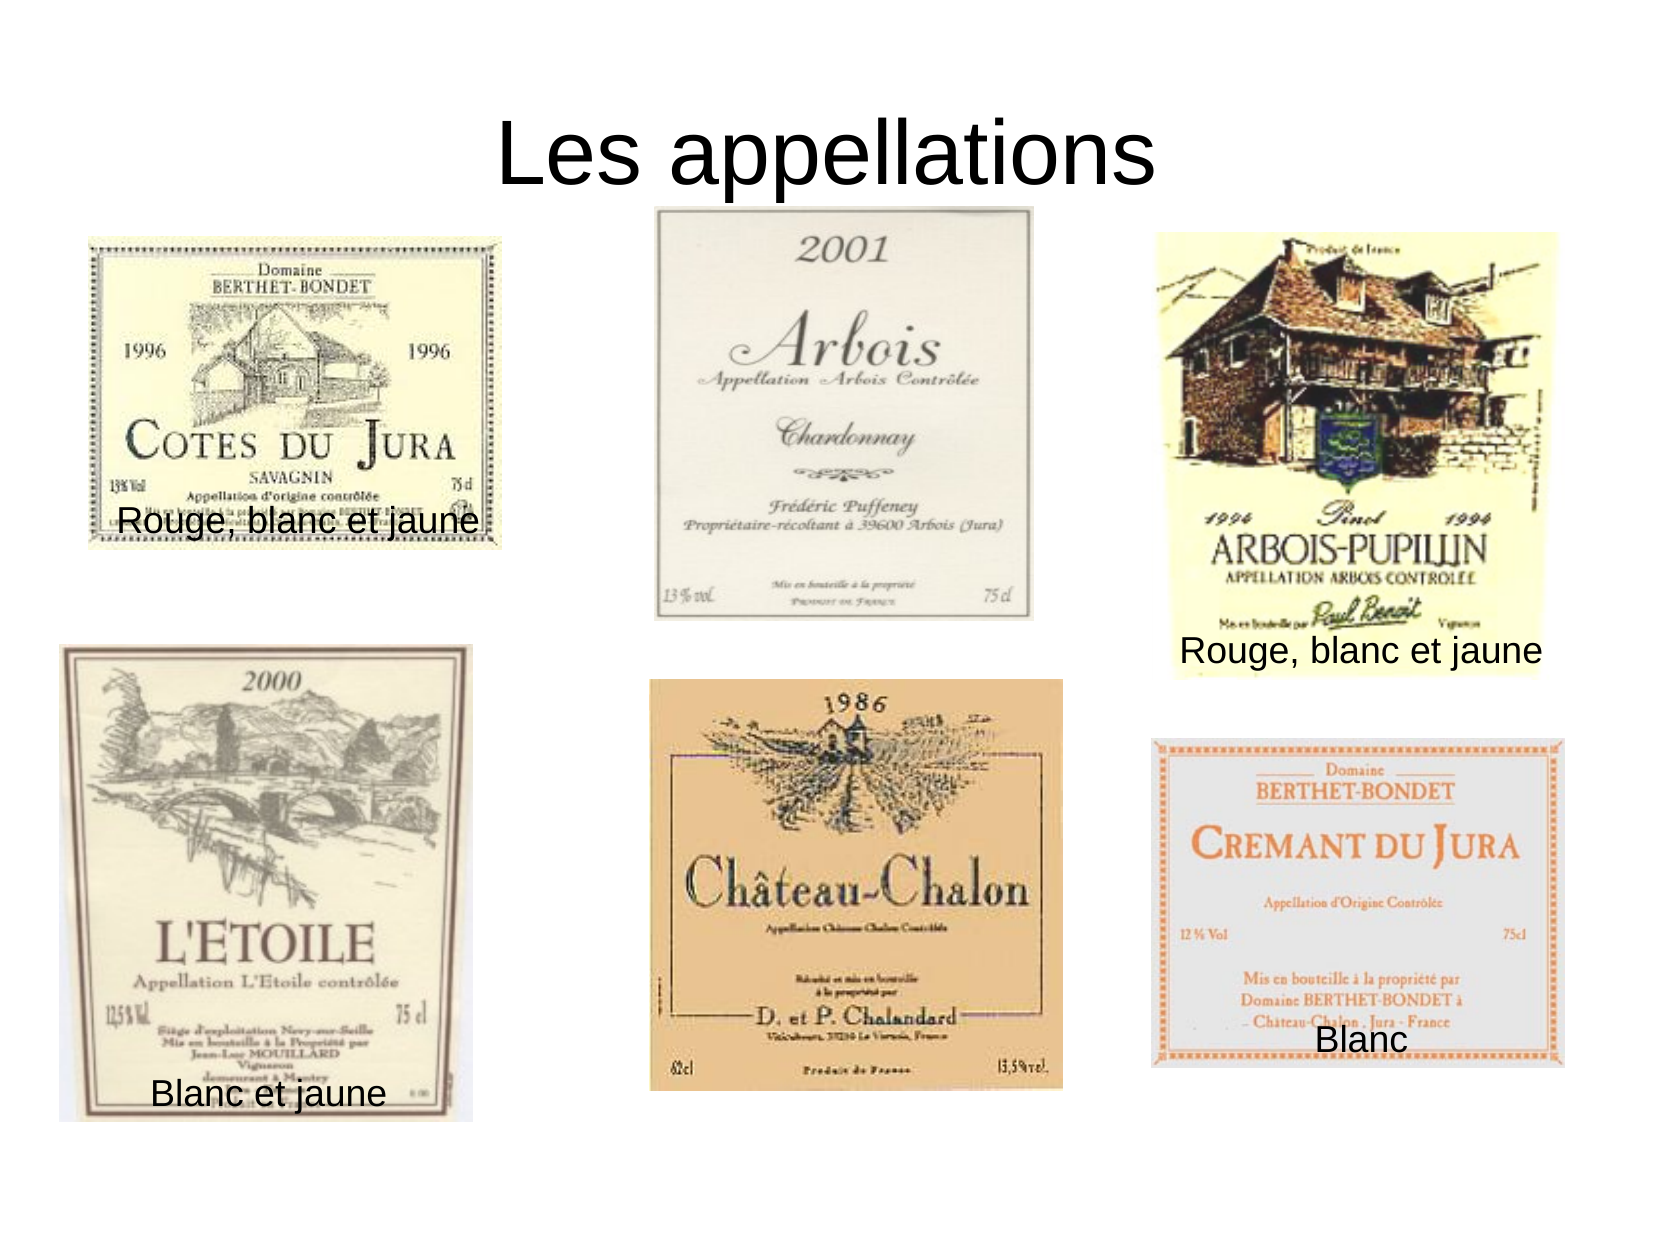

# Les appellations
Rouge, blanc et jaune
Rouge, blanc et jaune
Rouge, blanc et jaune
Blanc et jaune
Jaune
Blanc